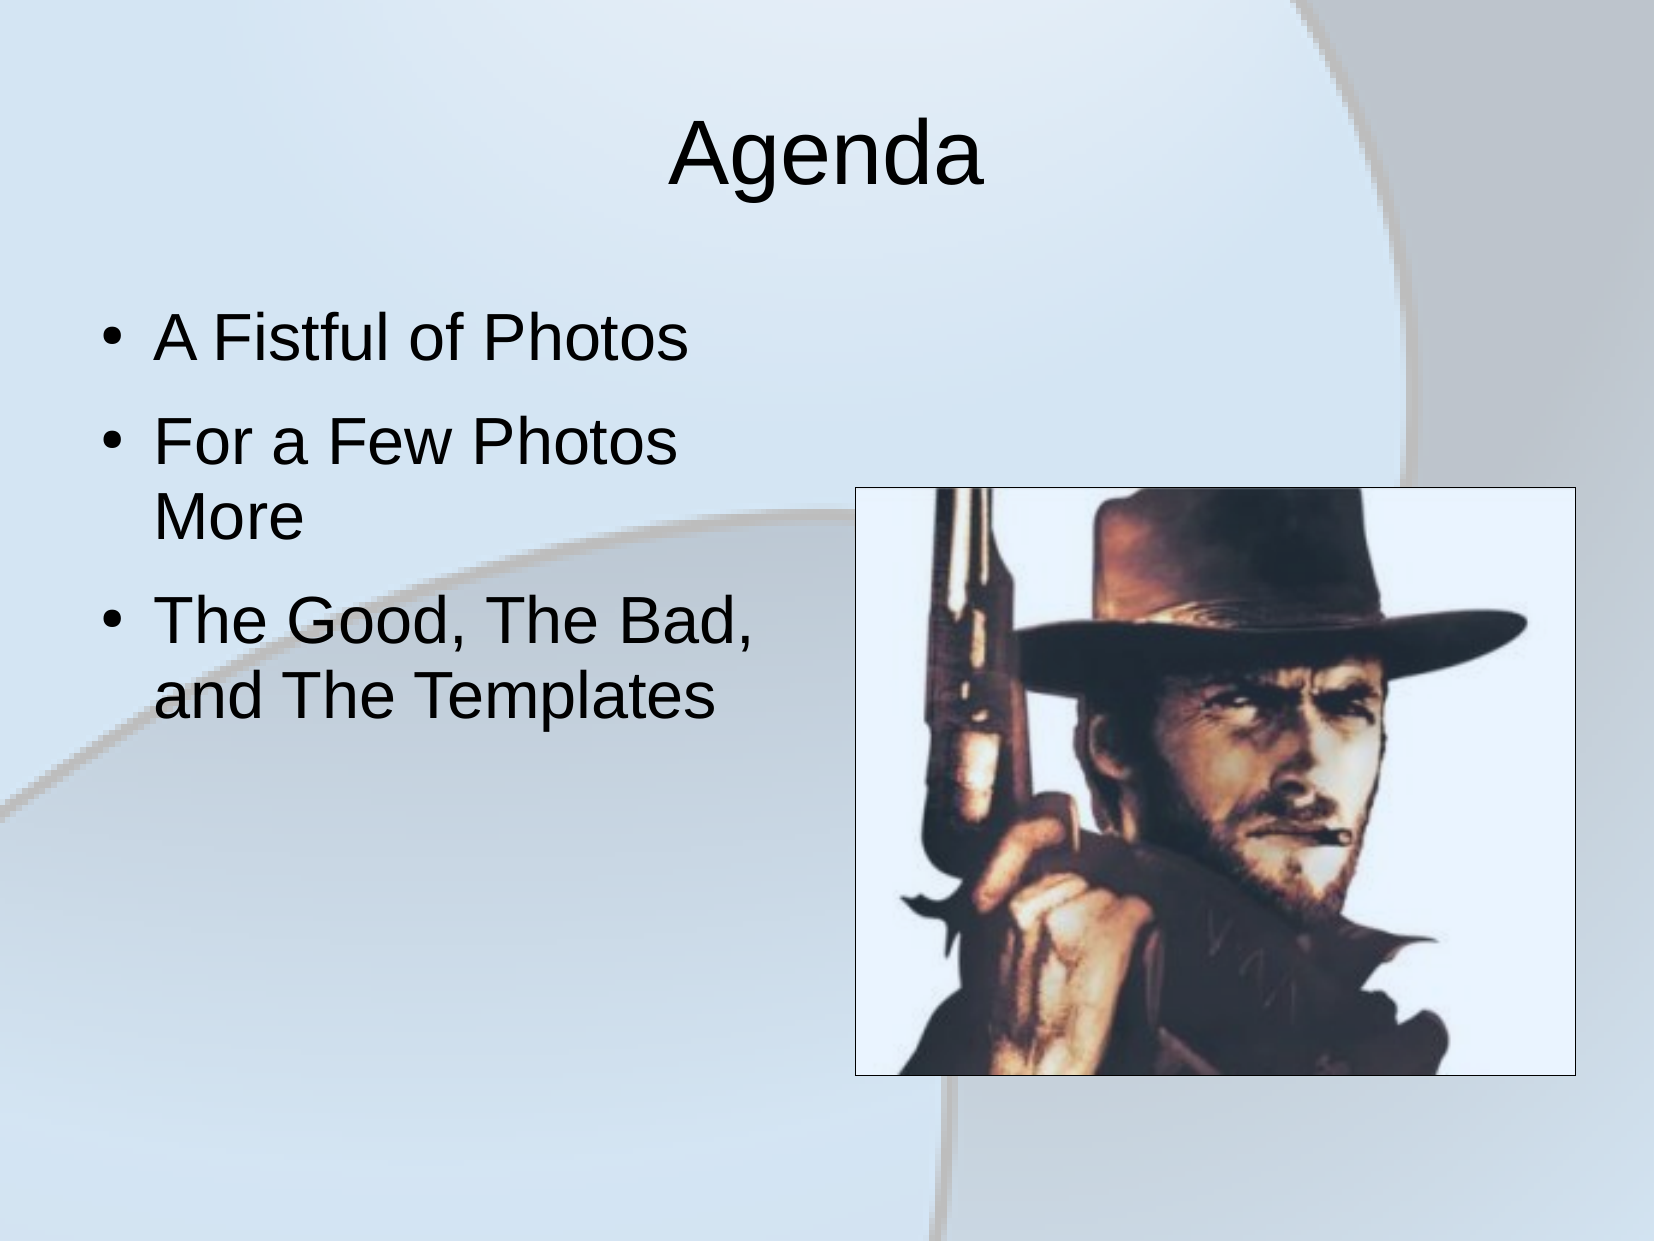

# Agenda
A Fistful of Photos
For a Few Photos More
The Good, The Bad, and The Templates